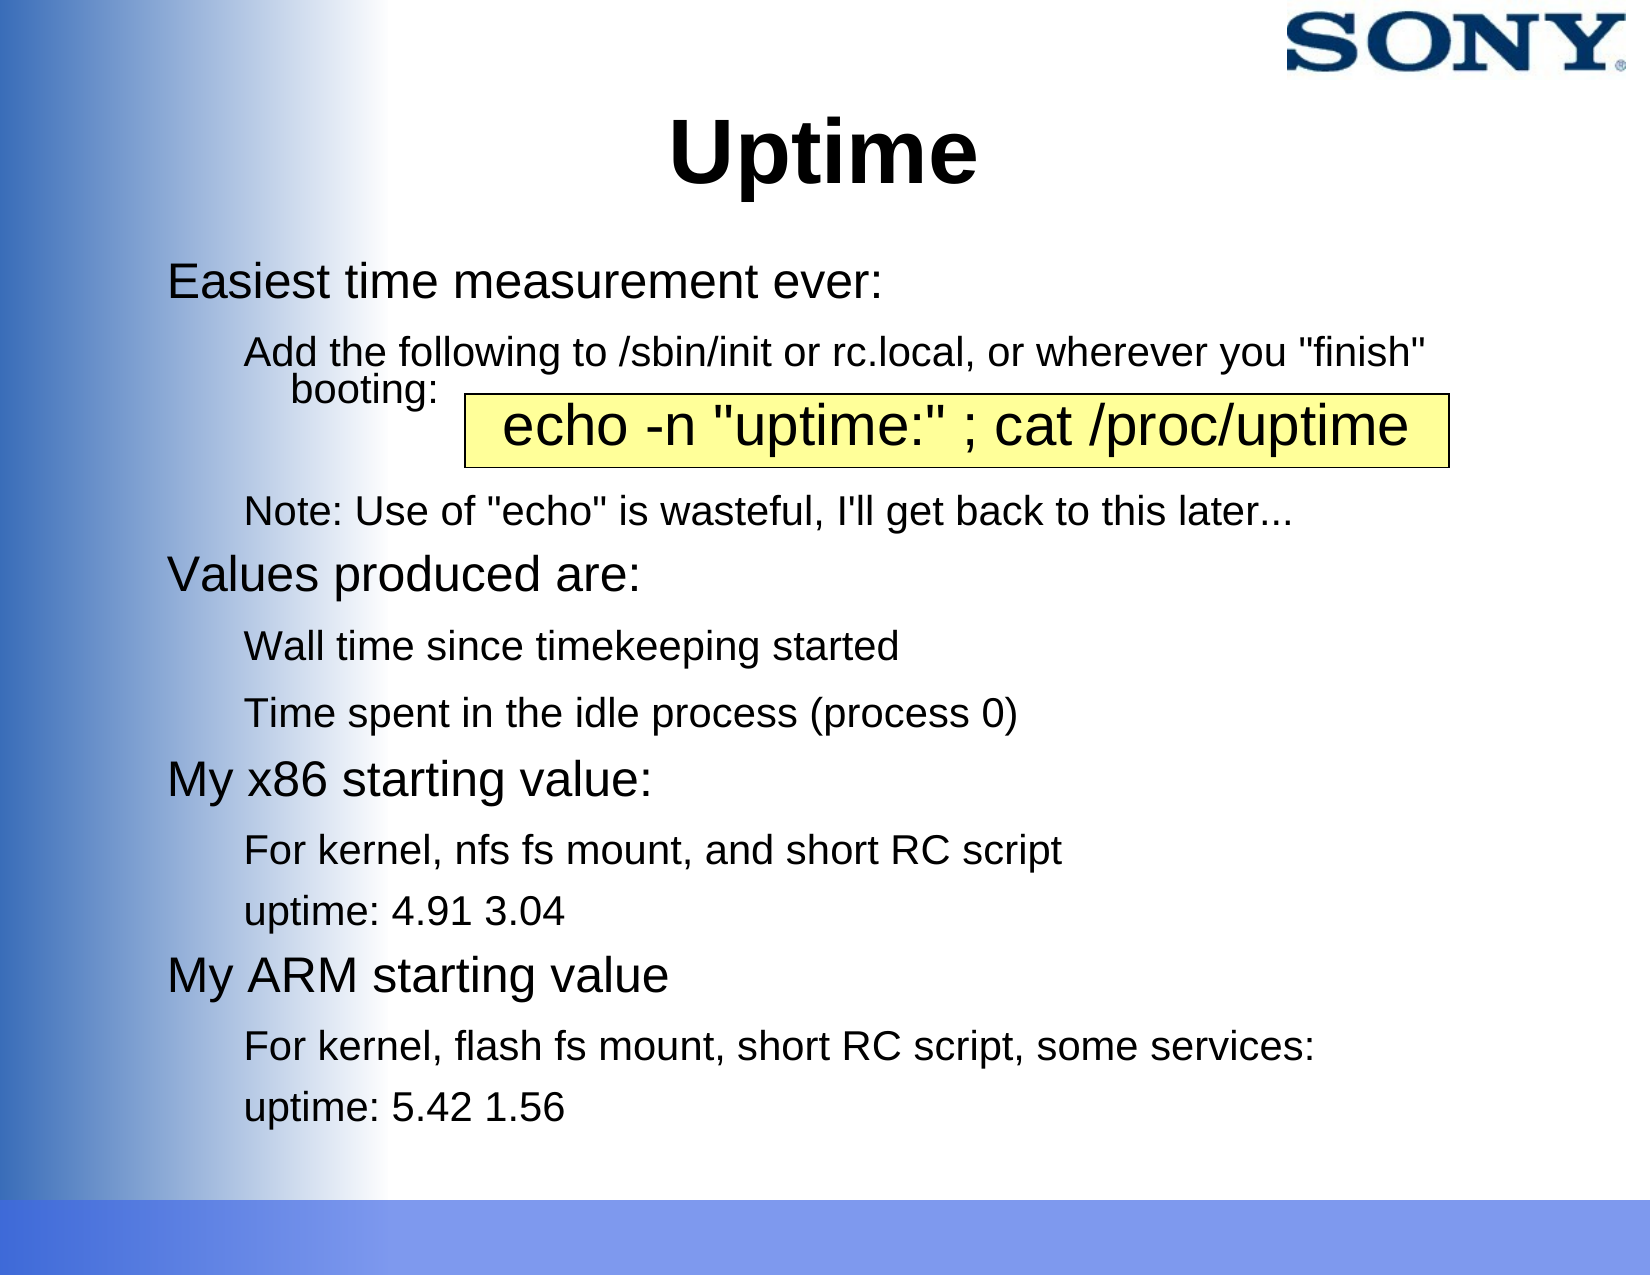

# Uptime
Easiest time measurement ever:
Add the following to /sbin/init or rc.local, or wherever you "finish" booting:
Note: Use of "echo" is wasteful, I'll get back to this later...
Values produced are:
Wall time since timekeeping started
Time spent in the idle process (process 0)‏
My x86 starting value:
For kernel, nfs fs mount, and short RC script
uptime: 4.91 3.04
My ARM starting value
For kernel, flash fs mount, short RC script, some services:
uptime: 5.42 1.56
echo -n "uptime:" ; cat /proc/uptime